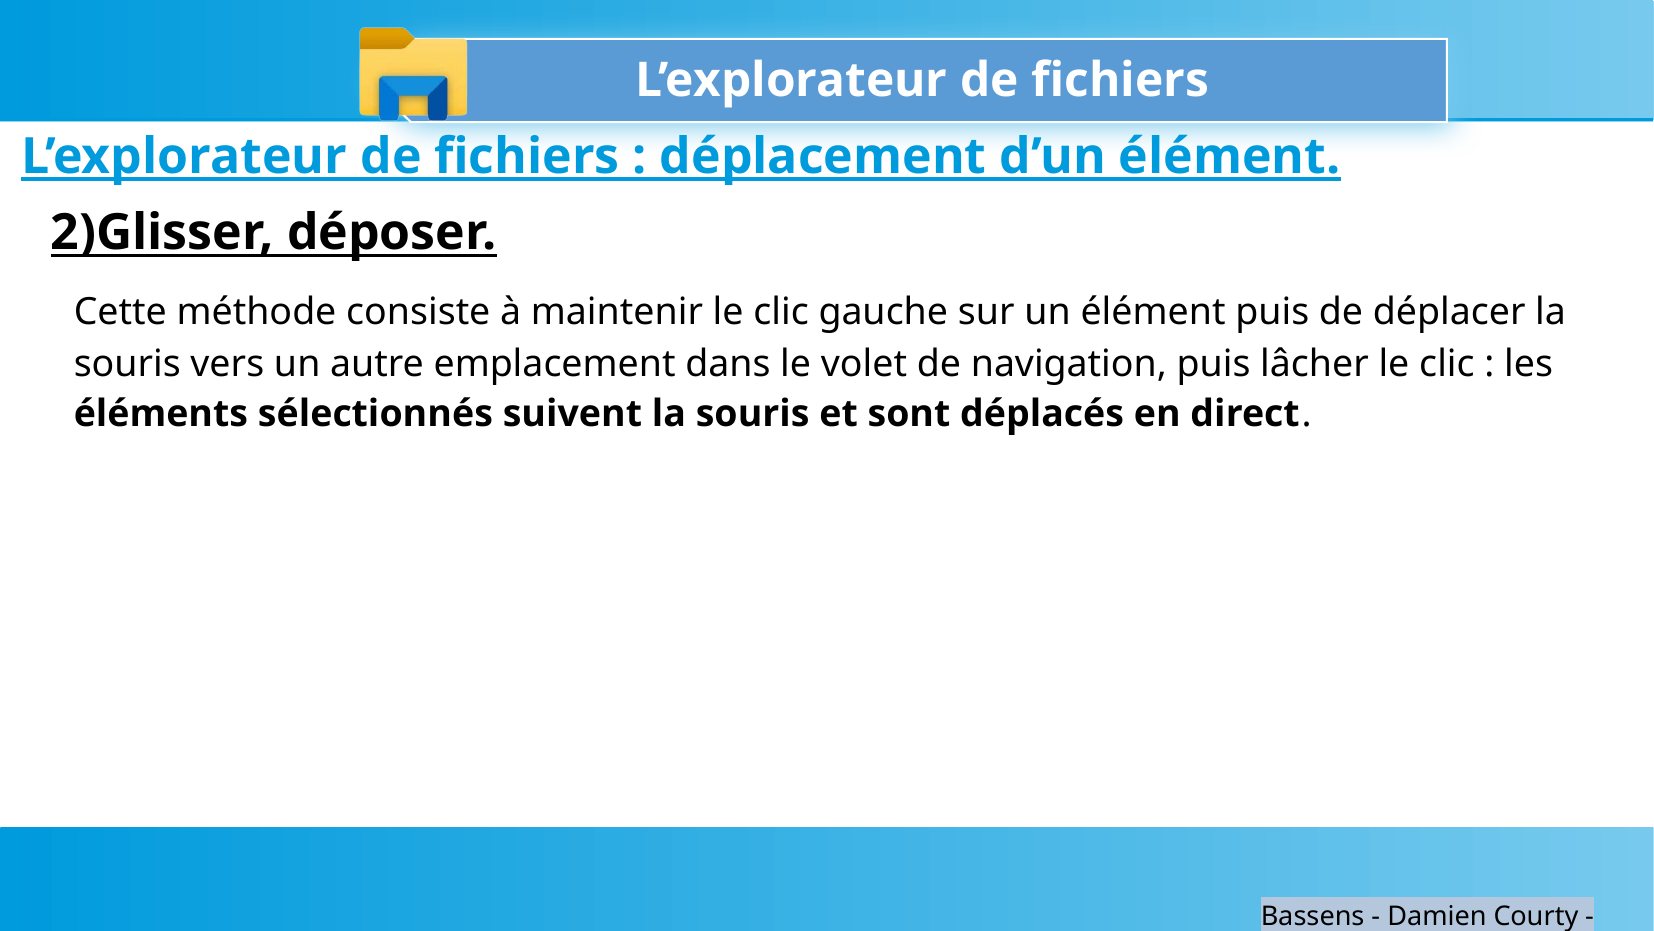

L’explorateur de fichiers
L’explorateur de fichiers : déplacement d’un élément.
2)Glisser, déposer.
Cette méthode consiste à maintenir le clic gauche sur un élément puis de déplacer la souris vers un autre emplacement dans le volet de navigation, puis lâcher le clic : les éléments sélectionnés suivent la souris et sont déplacés en direct.
Bassens - Damien Courty - 2024